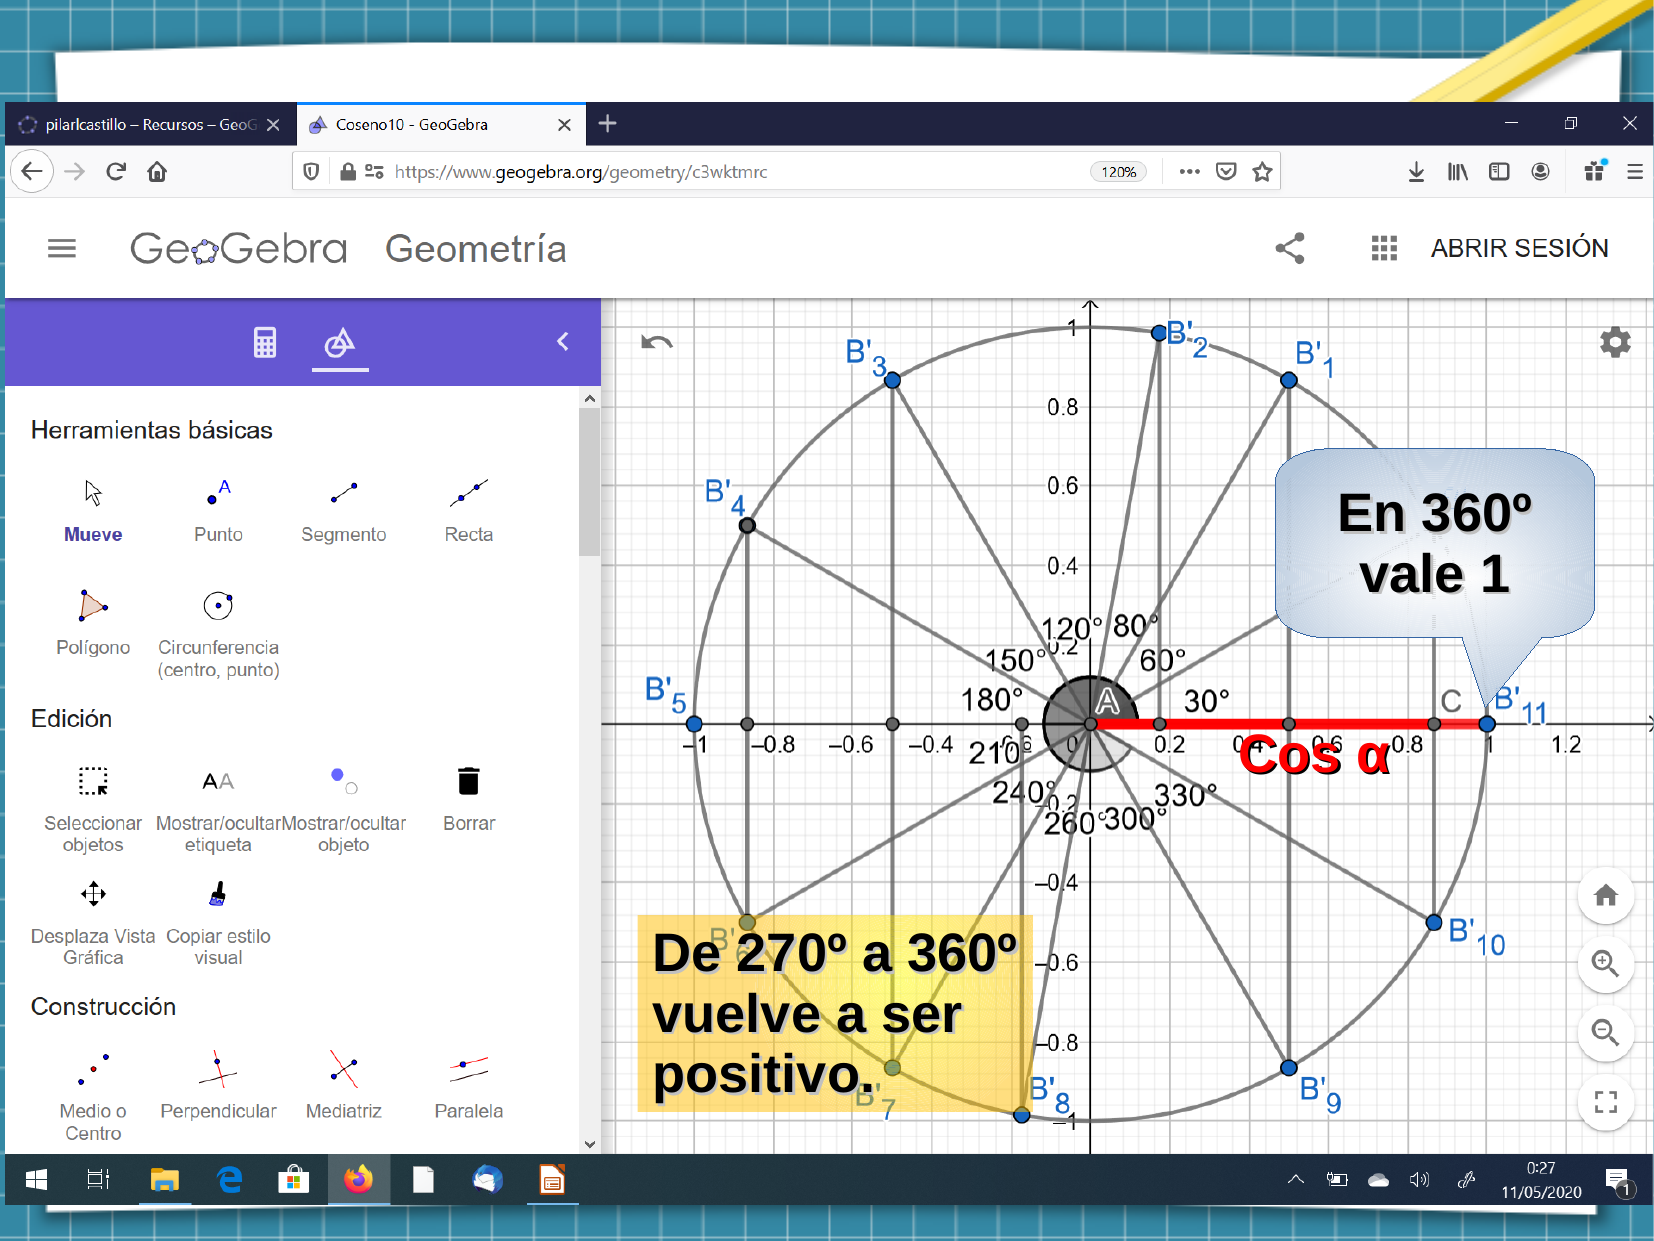

En 360º
vale 1
Cos α
De 270º a 360º
vuelve a ser
positivo.